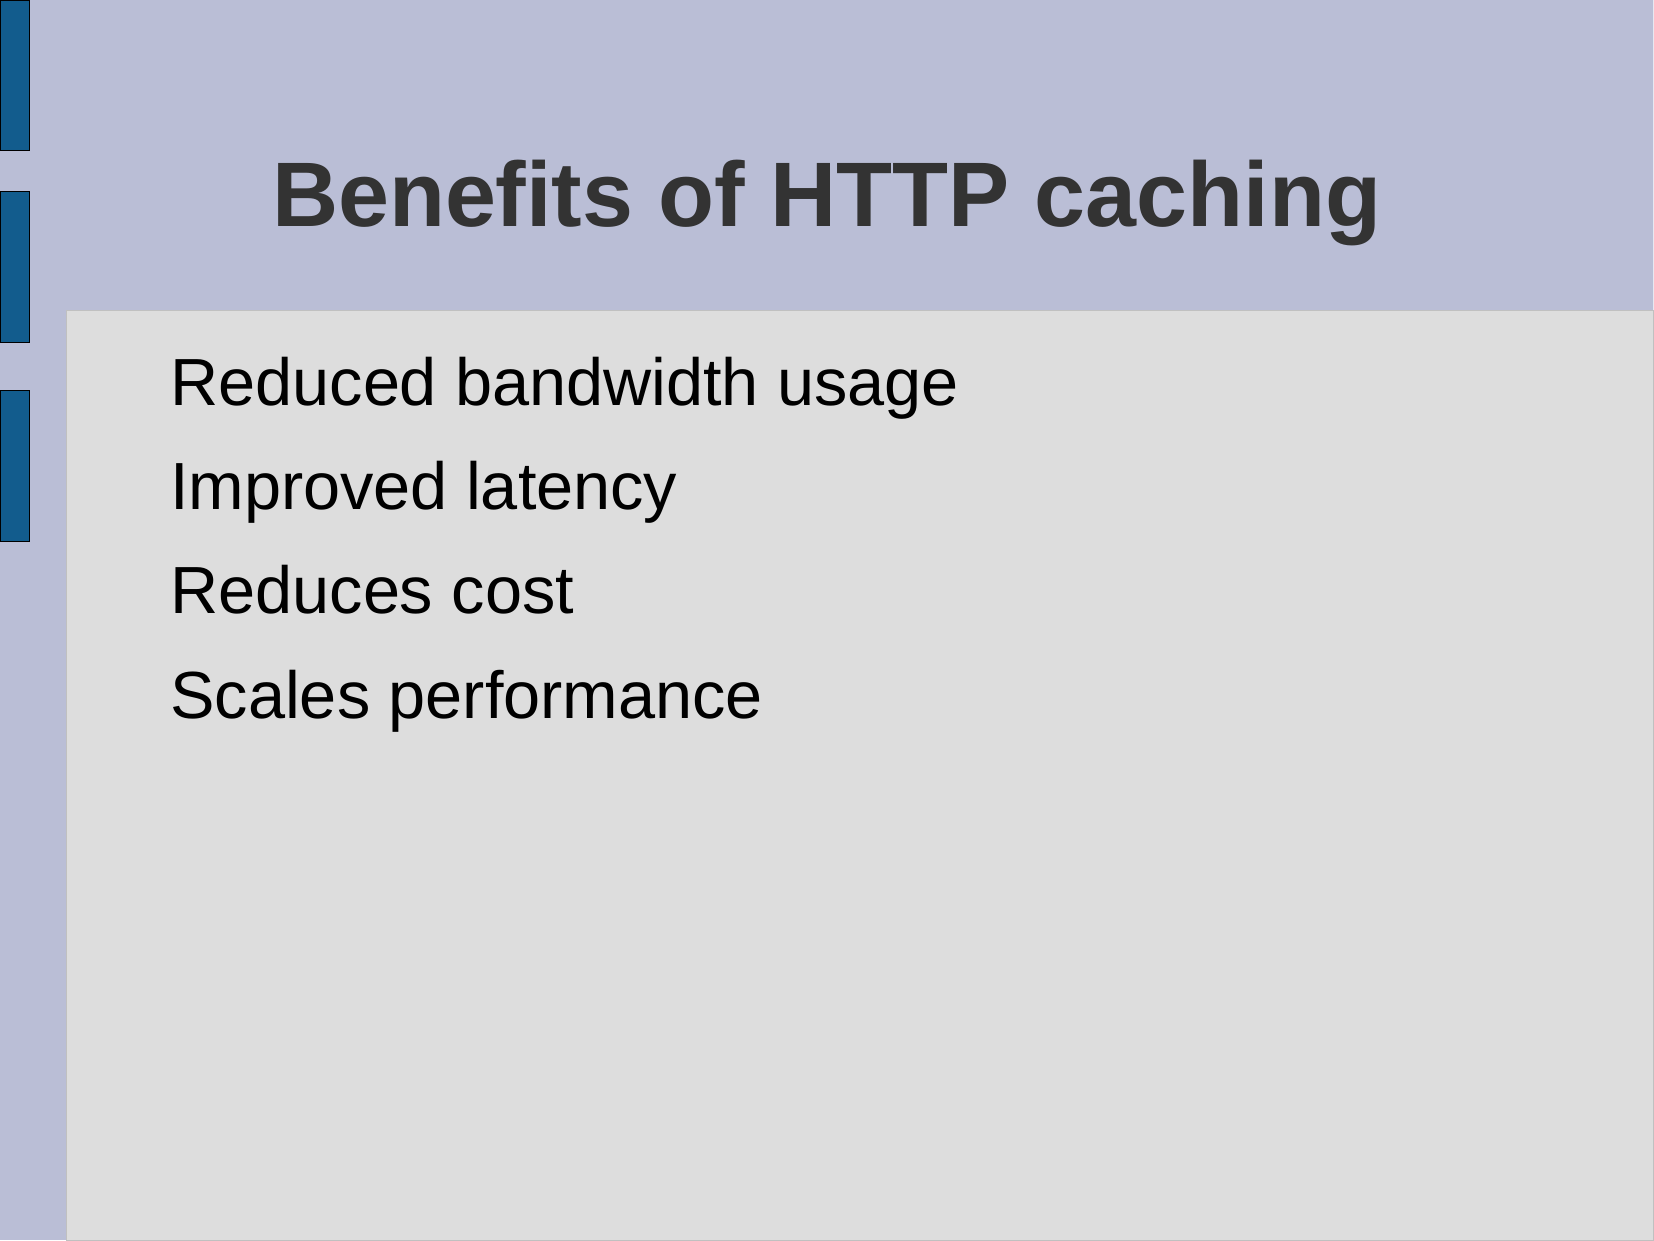

# Benefits of HTTP caching
Reduced bandwidth usage
Improved latency
Reduces cost
Scales performance